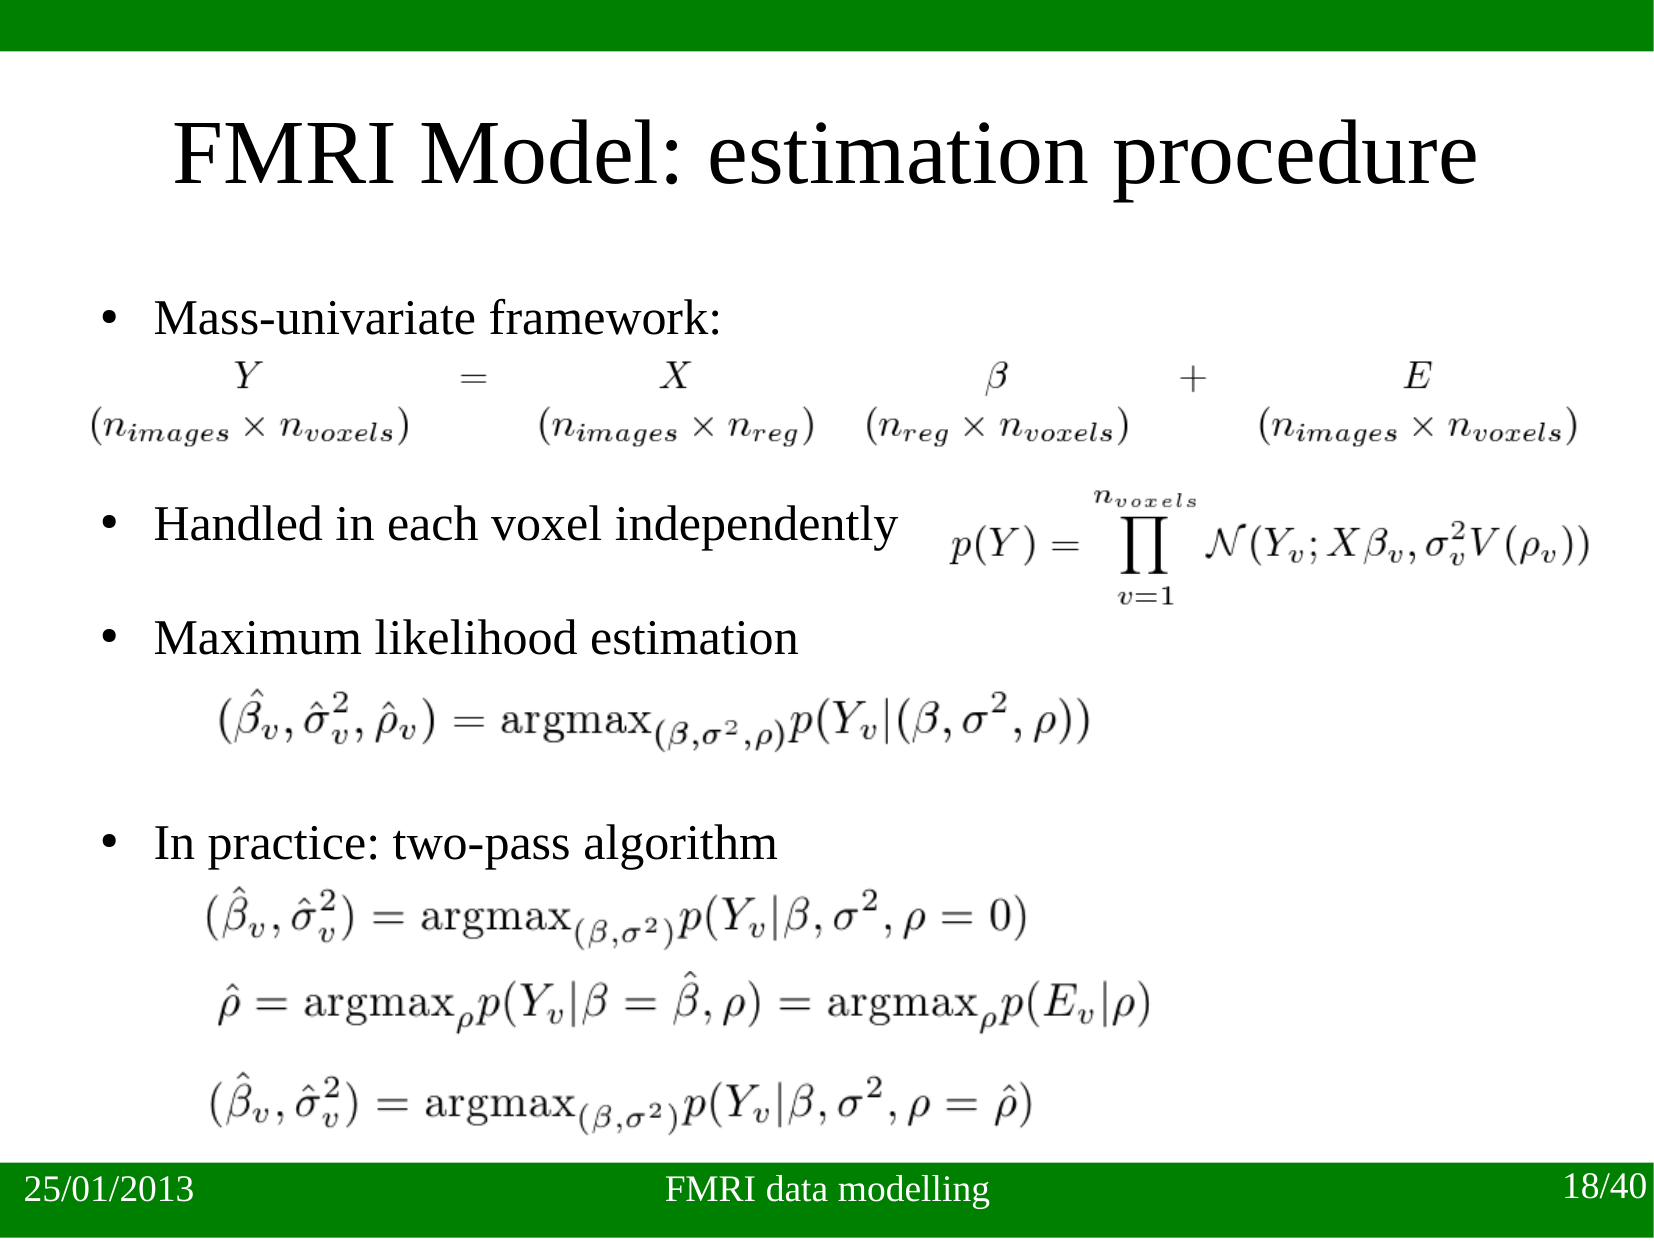

# FMRI Model: estimation procedure
Mass-univariate framework:
Handled in each voxel independently
Maximum likelihood estimation
In practice: two-pass algorithm
18